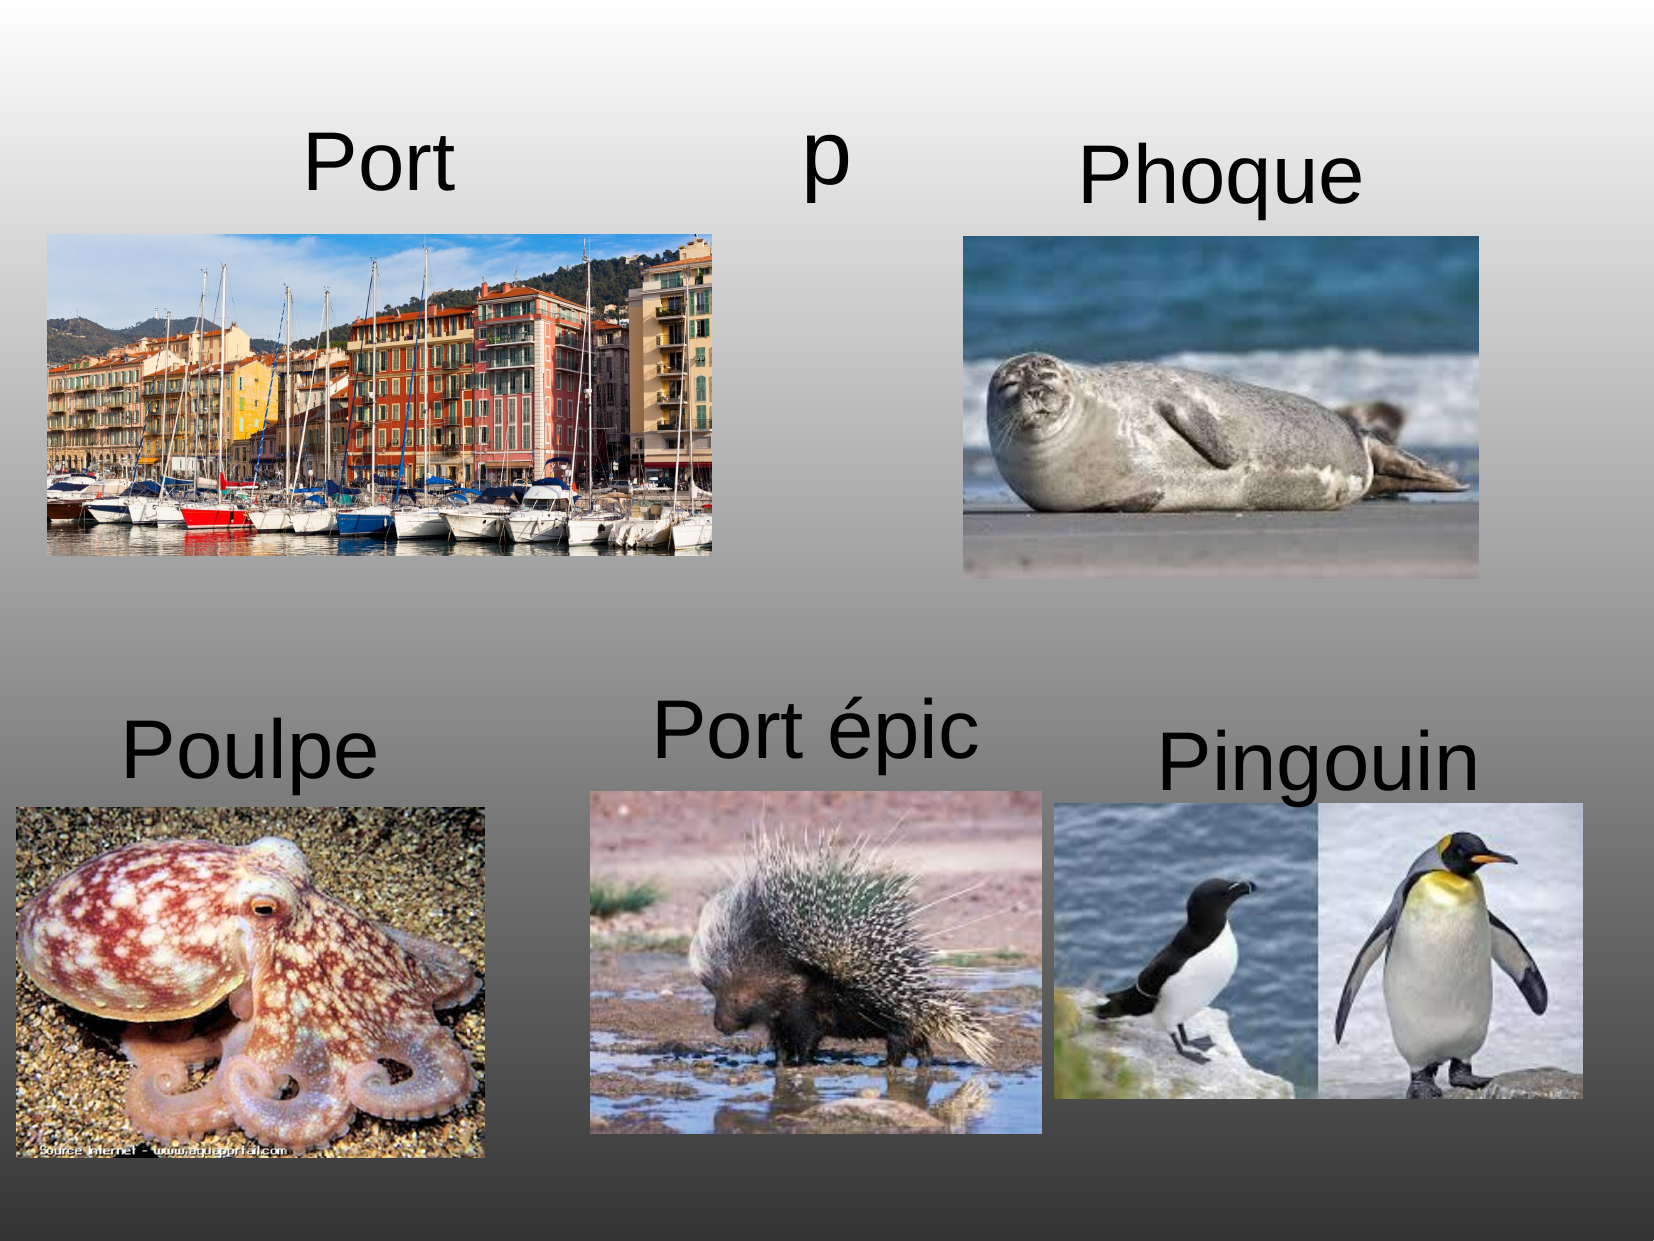

# p
Port
Phoque
Port épic
Pingouin
Poulpe